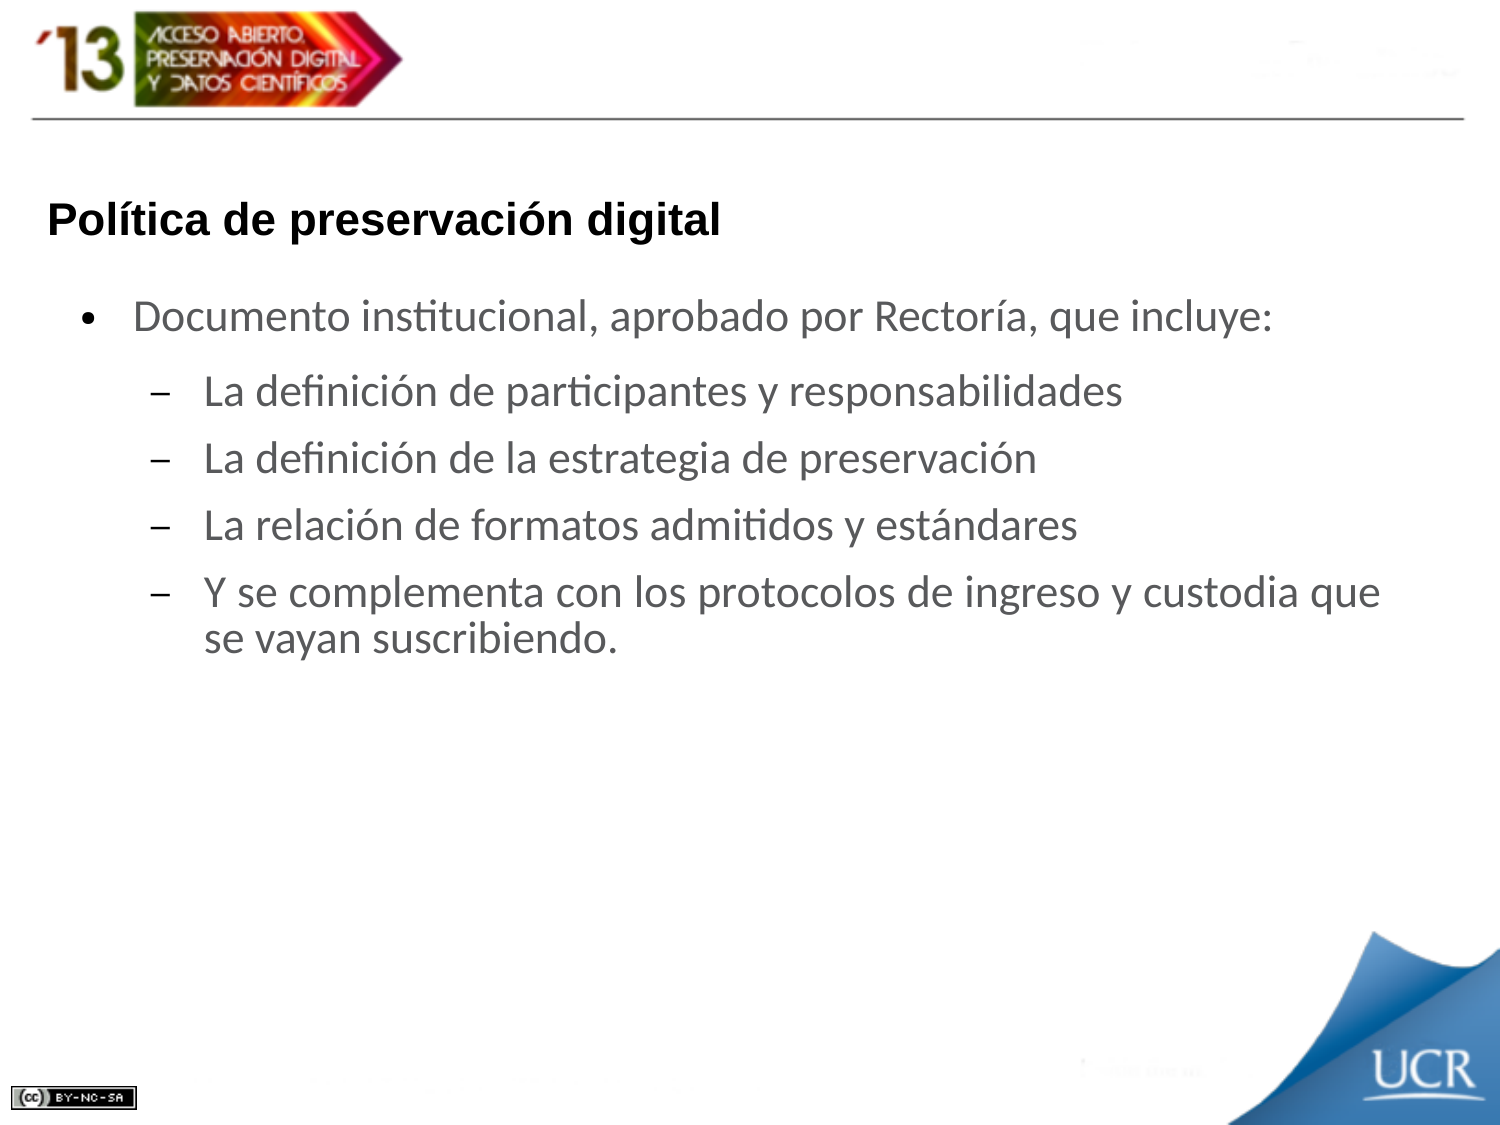

Política de preservación digital
# Documento institucional, aprobado por Rectoría, que incluye:
La definición de participantes y responsabilidades
La definición de la estrategia de preservación
La relación de formatos admitidos y estándares
Y se complementa con los protocolos de ingreso y custodia que se vayan suscribiendo.